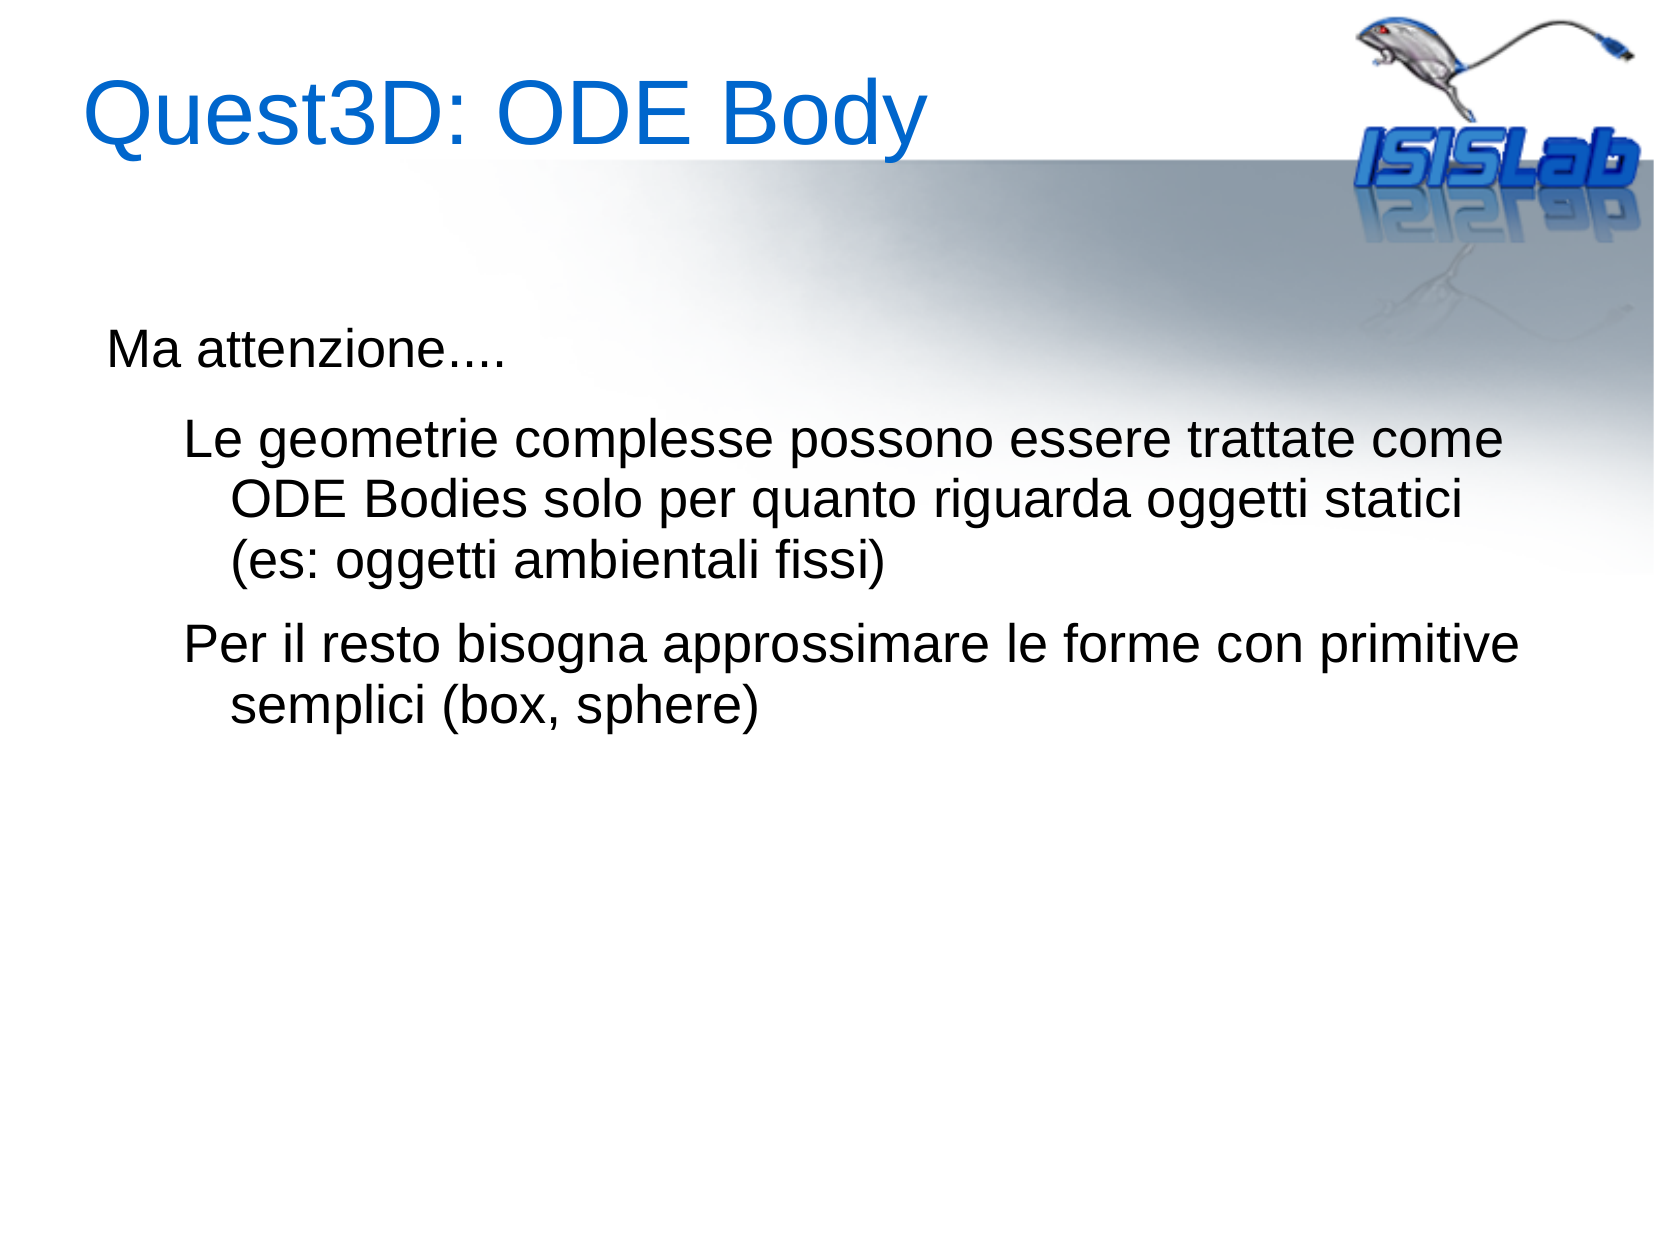

Quest3D: ODE Body
# Ma attenzione....
Le geometrie complesse possono essere trattate come ODE Bodies solo per quanto riguarda oggetti statici (es: oggetti ambientali fissi)
Per il resto bisogna approssimare le forme con primitive semplici (box, sphere)